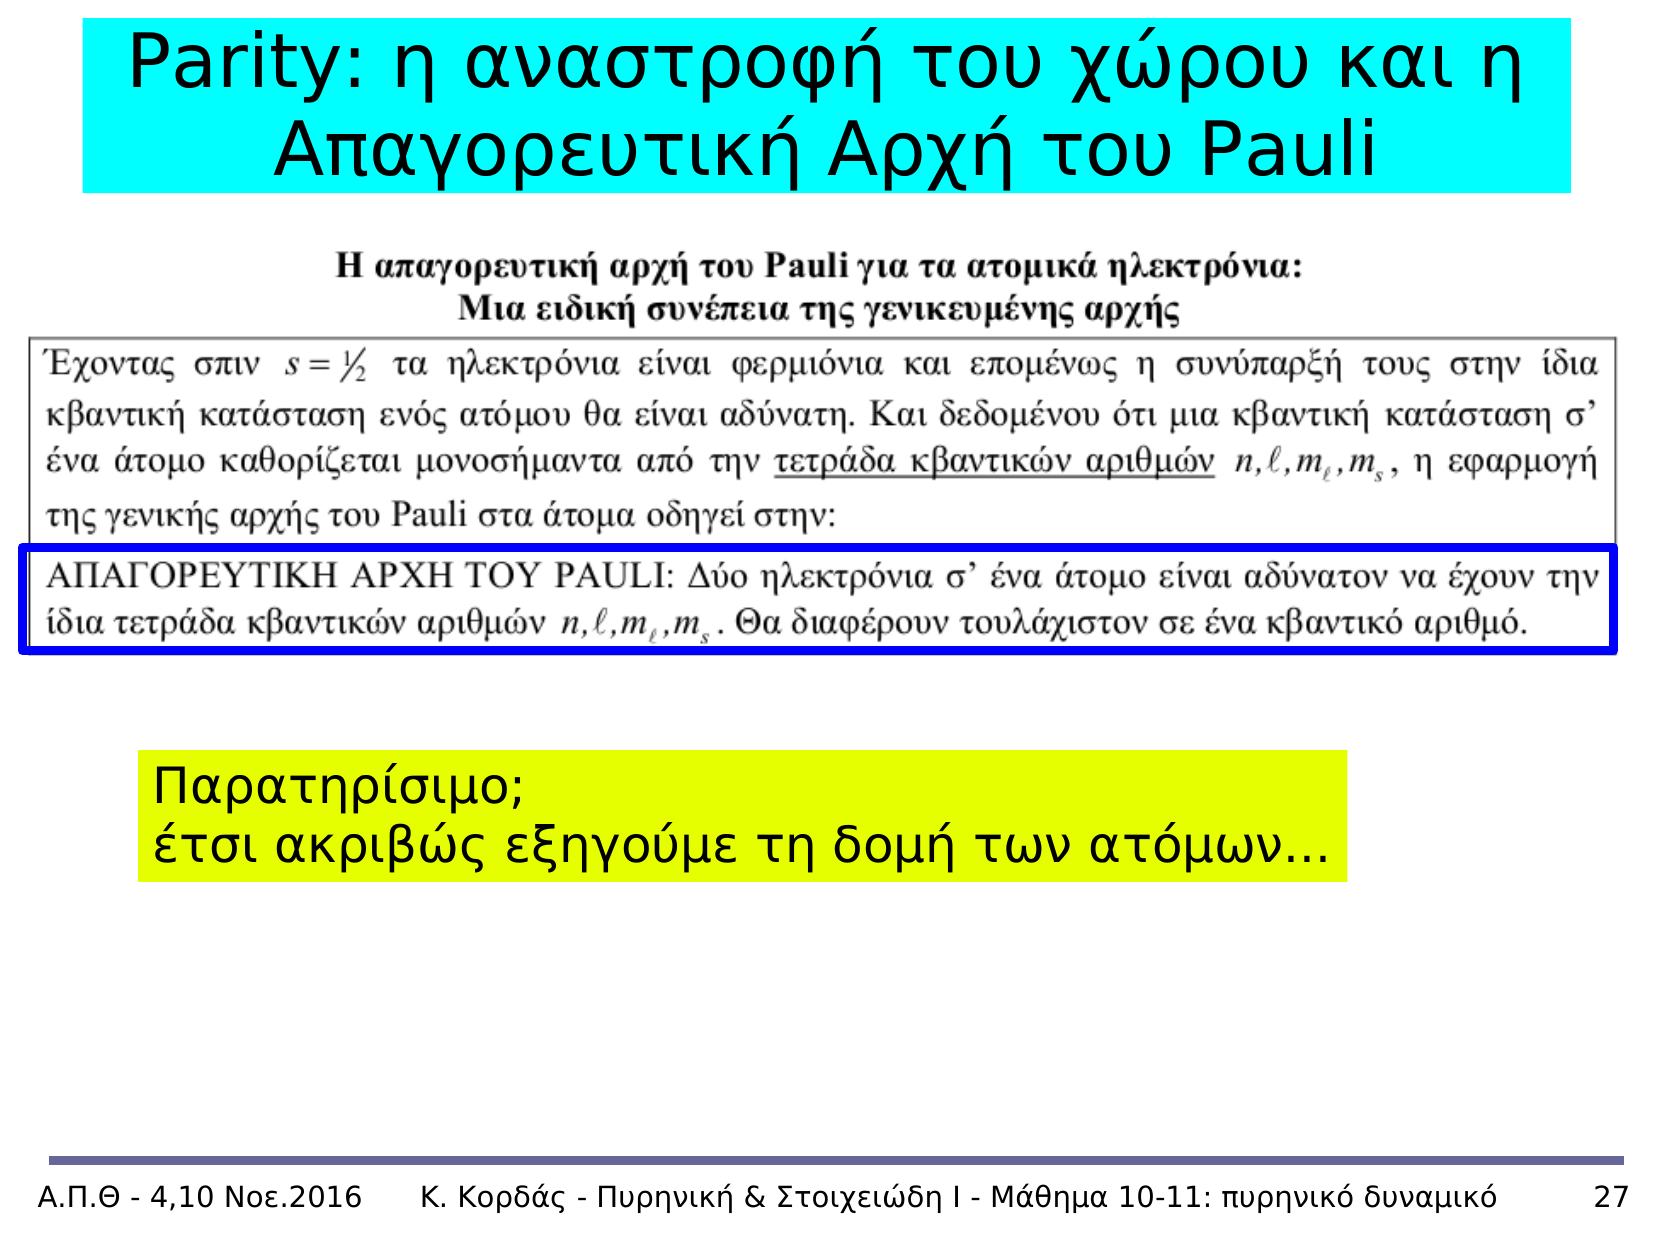

# Parity: η αναστροφή του χώρου και η Απαγορευτική Αρχή του Pauli
Παρατηρίσιμο;
έτσι ακριβώς εξηγούμε τη δομή των ατόμων...
Α.Π.Θ - 4,10 Νοε.2016
Κ. Κορδάς - Πυρηνική & Στοιχειώδη Ι - Μάθημα 10-11: πυρηνικό δυναμικό
27